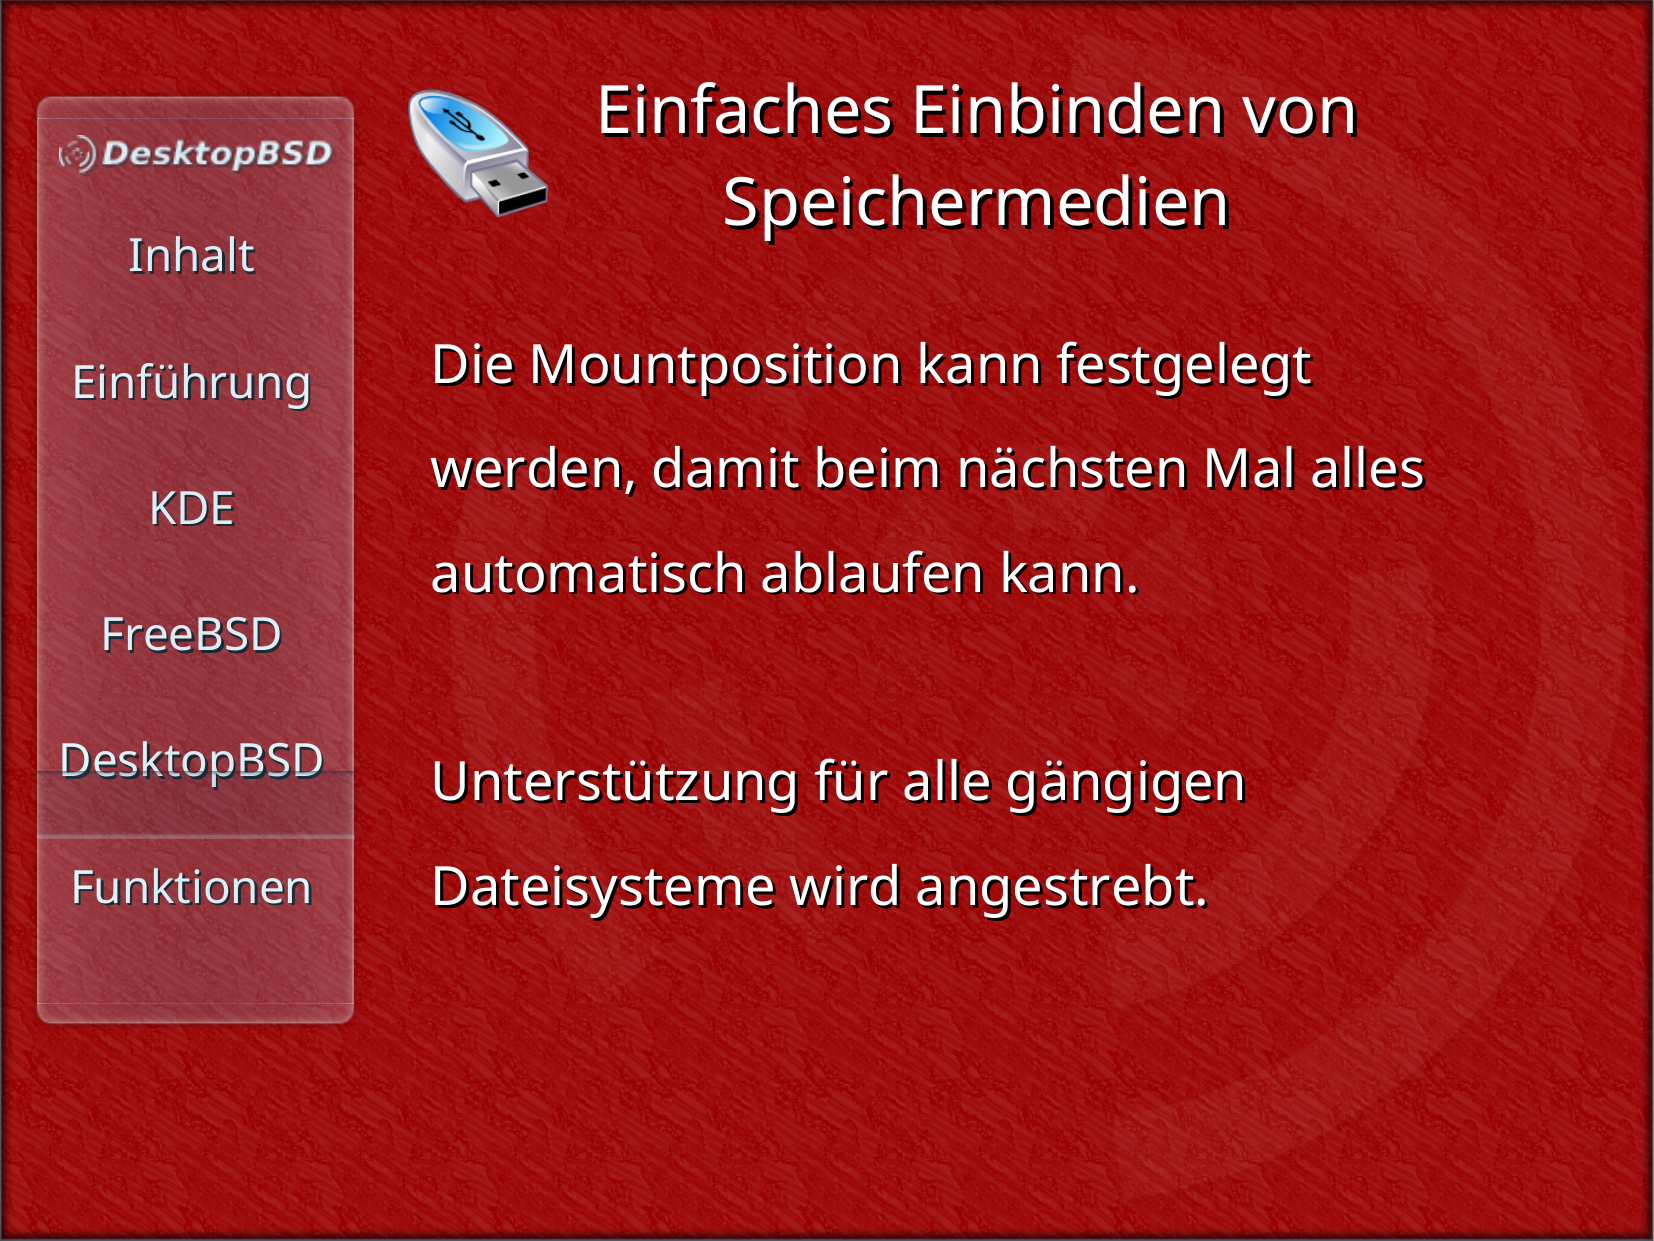

# Einfaches Einbinden von Speichermedien
Die Mountposition kann festgelegt
werden, damit beim nächsten Mal alles
automatisch ablaufen kann.
Unterstützung für alle gängigen
Dateisysteme wird angestrebt.